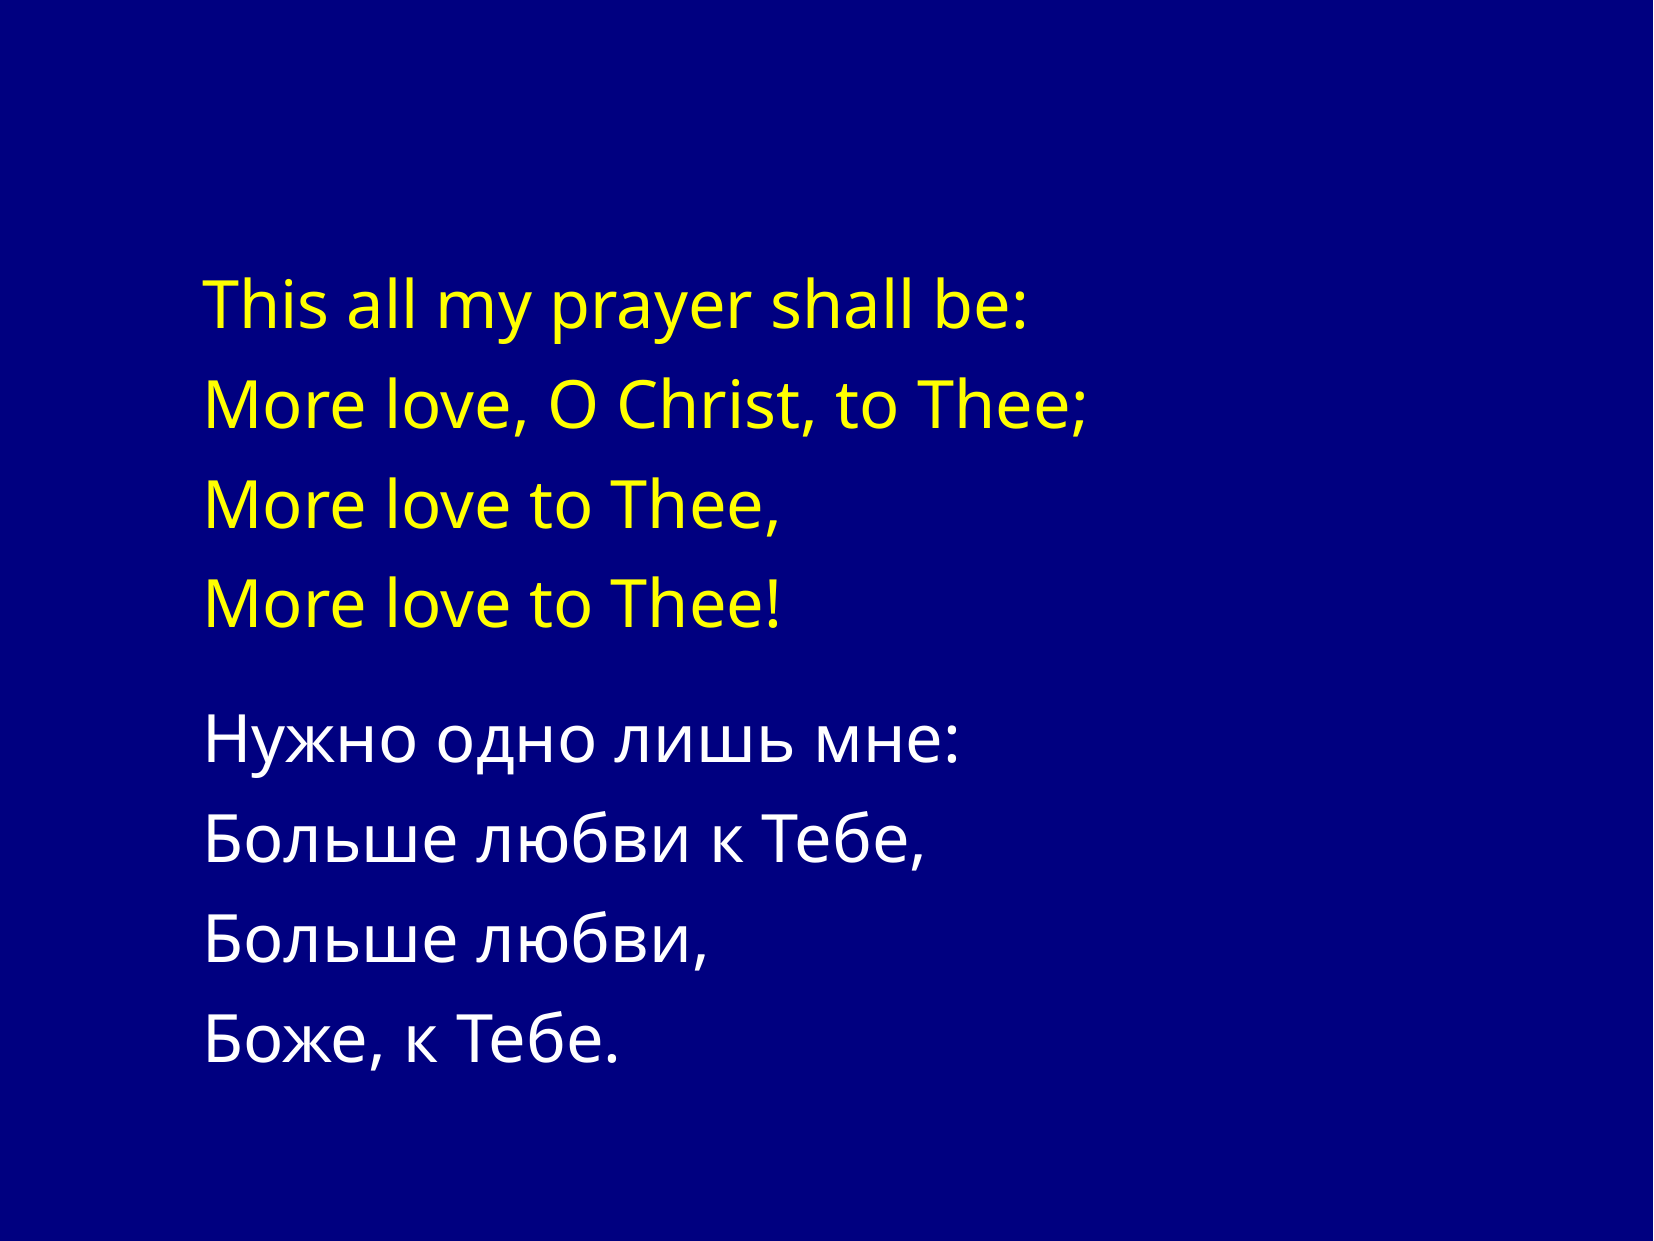

This all my prayer shall be:
	More love, O Christ, to Thee;
	More love to Thee,
	More love to Thee!
	Нужно одно лишь мне:
	Больше любви к Тебе,
	Больше любви,
	Боже, к Тебе.